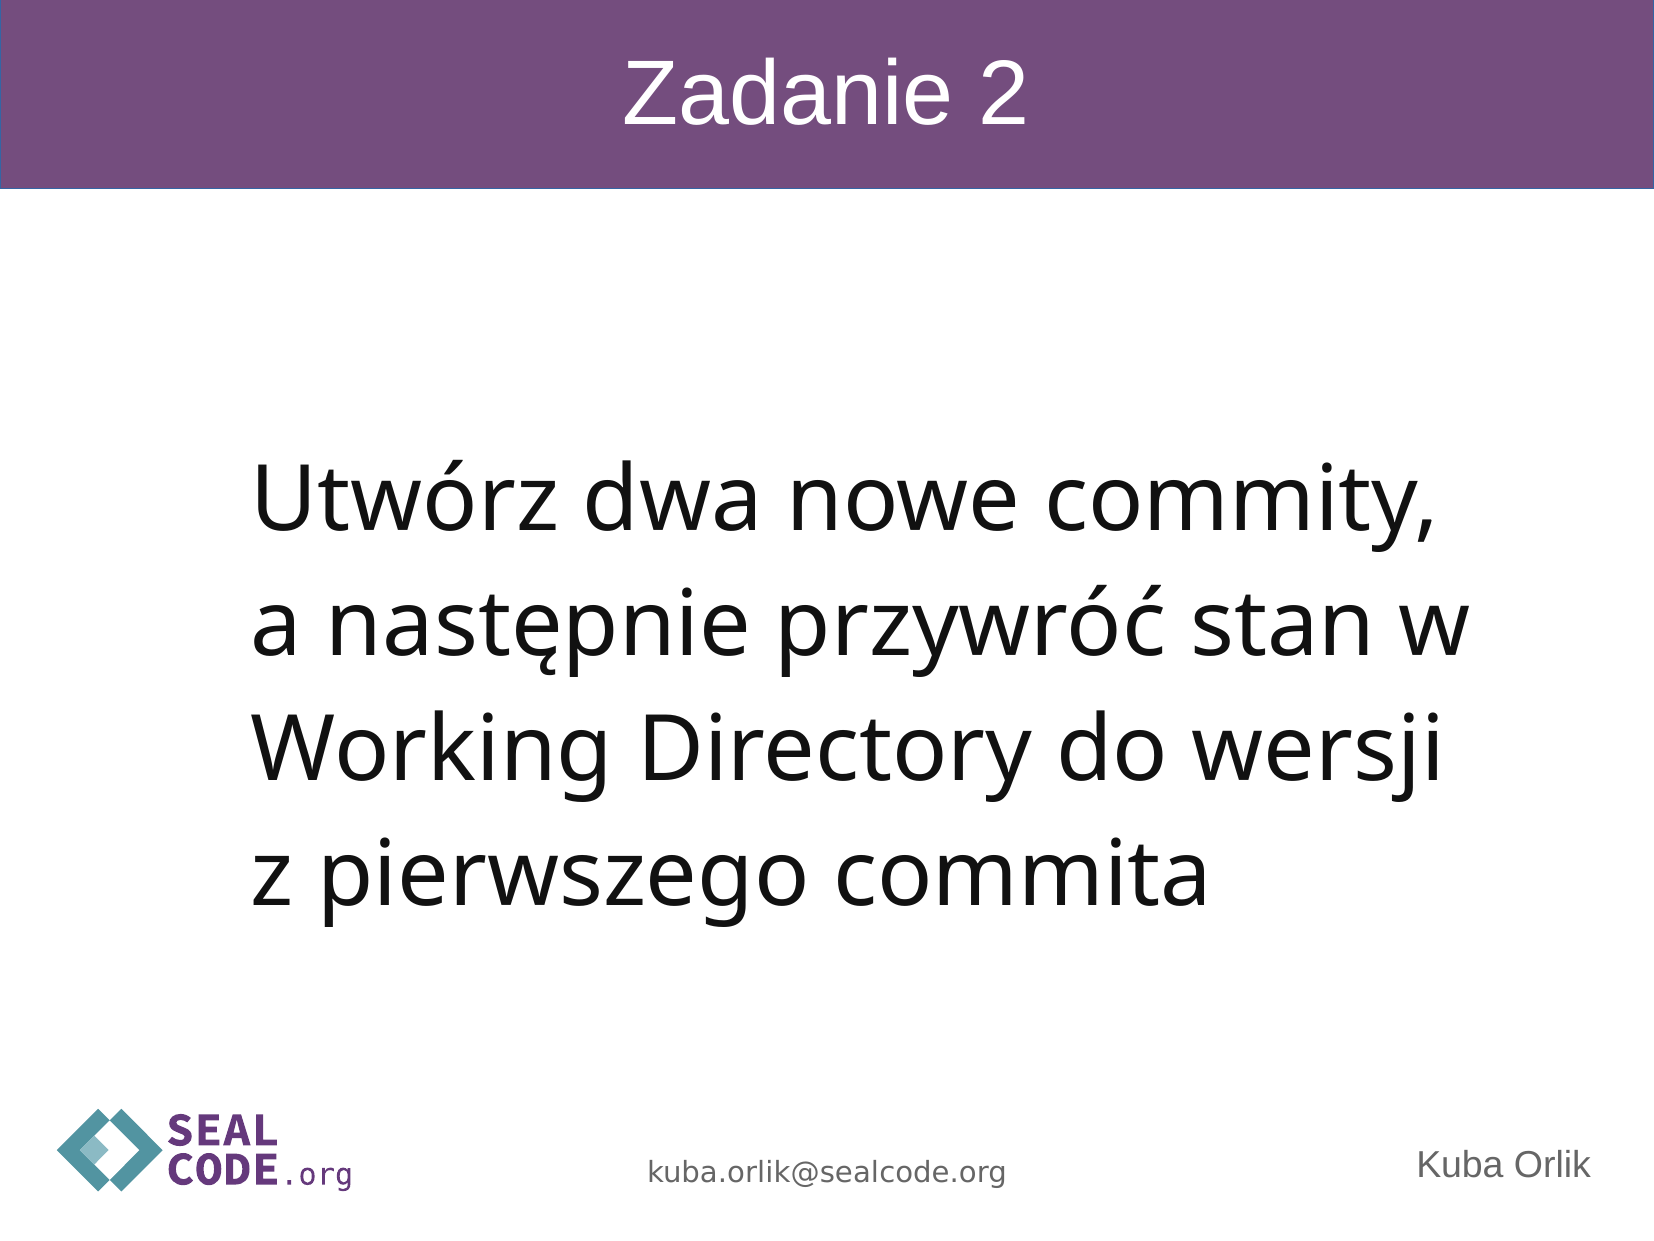

# Zadanie 2
Utwórz dwa nowe commity, a następnie przywróć stan w Working Directory do wersji z pierwszego commita